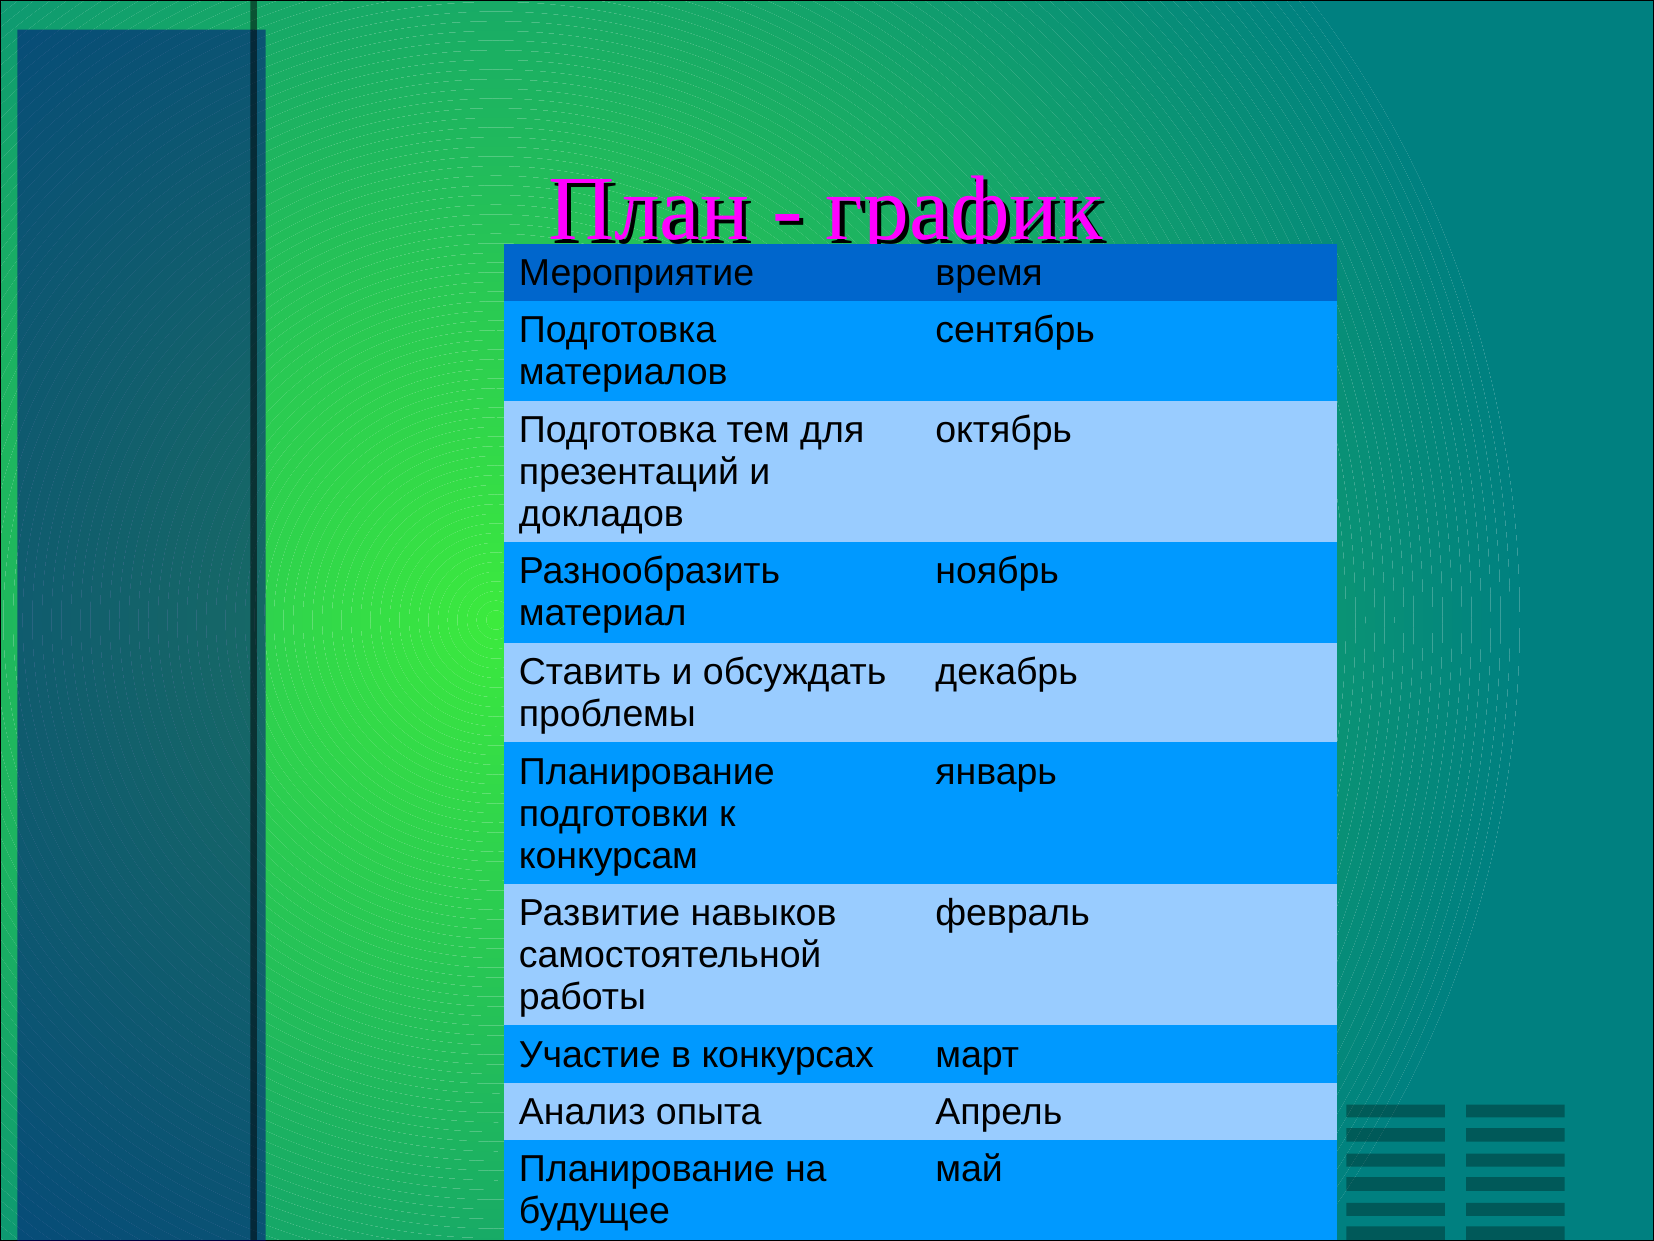

# План - график
| Мероприятие | время |
| --- | --- |
| Подготовка материалов | сентябрь |
| Подготовка тем для презентаций и докладов | октябрь |
| Разнообразить материал | ноябрь |
| Ставить и обсуждать проблемы | декабрь |
| Планирование подготовки к конкурсам | январь |
| Развитие навыков самостоятельной работы | февраль |
| Участие в конкурсах | март |
| Анализ опыта | Апрель |
| Планирование на будущее | май |